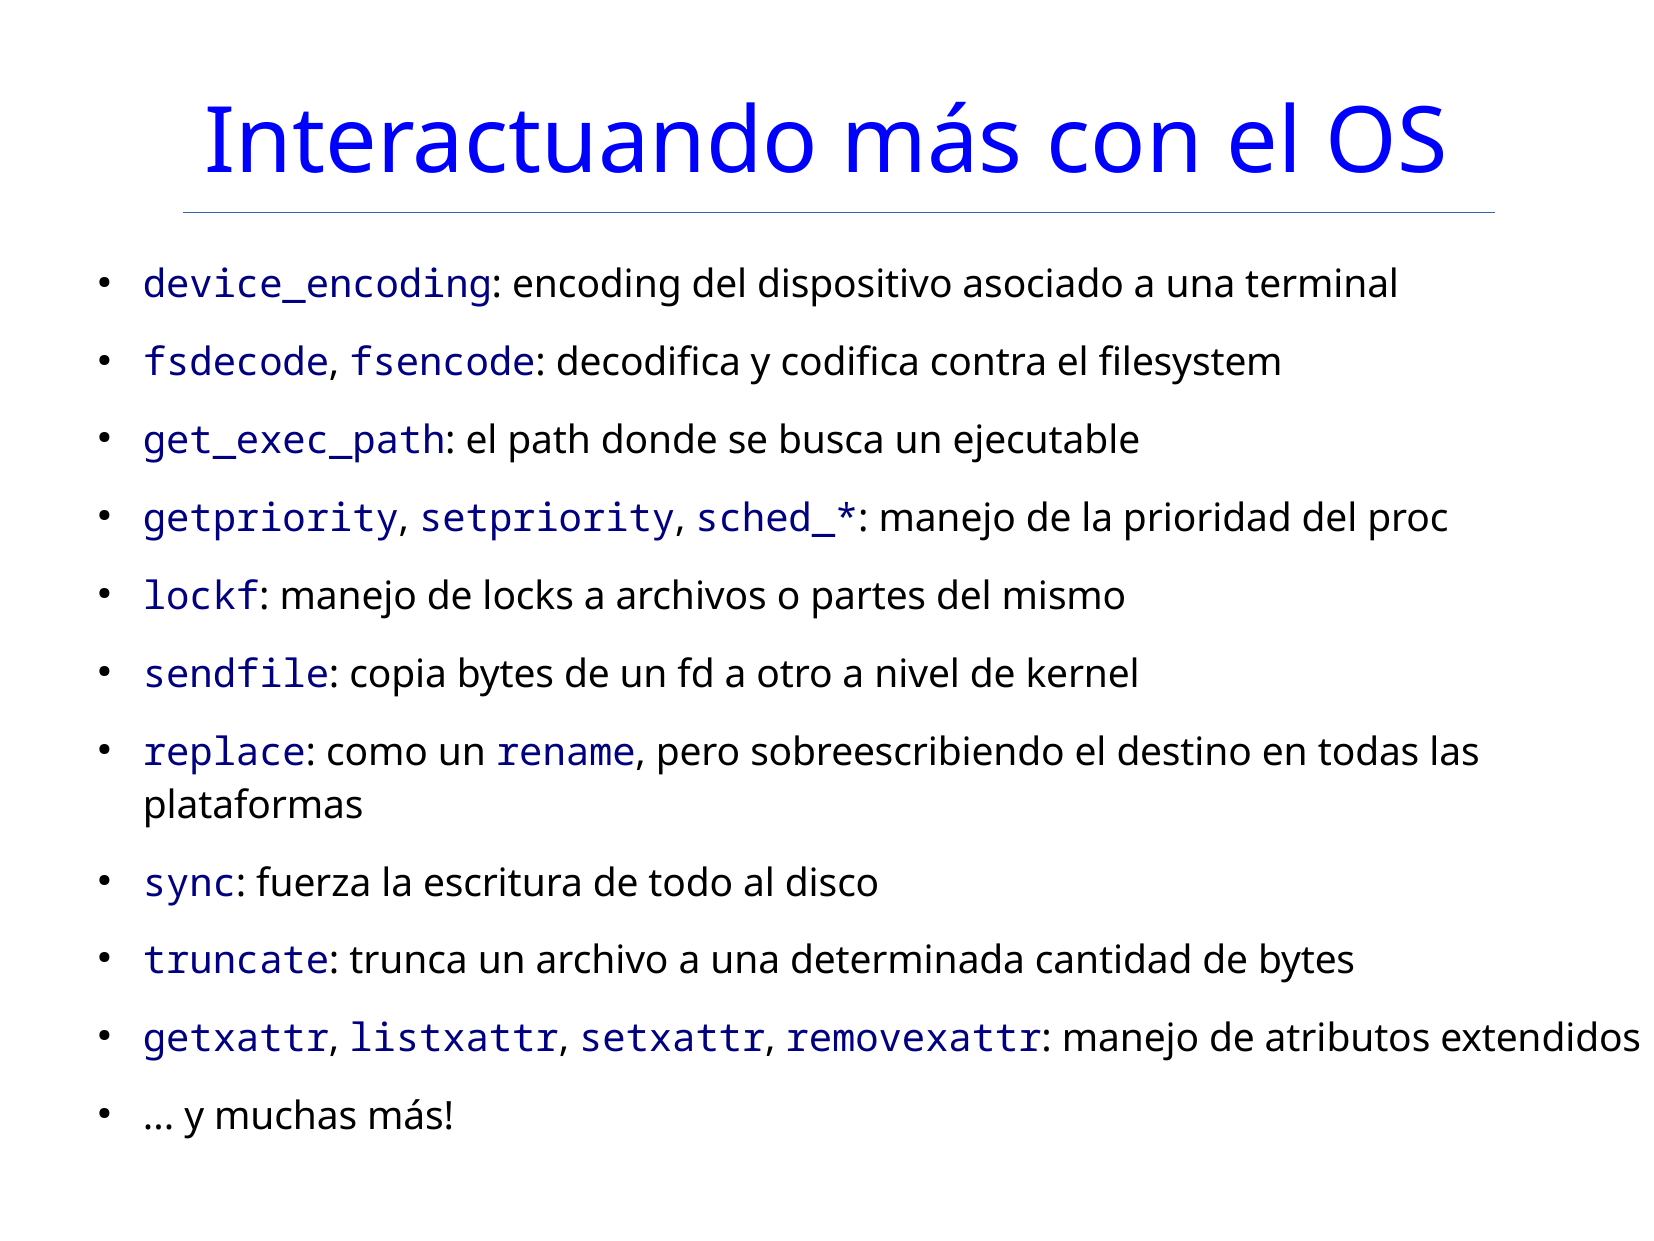

# Interactuando más con el OS
device_encoding: encoding del dispositivo asociado a una terminal
fsdecode, fsencode: decodifica y codifica contra el filesystem
get_exec_path: el path donde se busca un ejecutable
getpriority, setpriority, sched_*: manejo de la prioridad del proc
lockf: manejo de locks a archivos o partes del mismo
sendfile: copia bytes de un fd a otro a nivel de kernel
replace: como un rename, pero sobreescribiendo el destino en todas las plataformas
sync: fuerza la escritura de todo al disco
truncate: trunca un archivo a una determinada cantidad de bytes
getxattr, listxattr, setxattr, removexattr: manejo de atributos extendidos
... y muchas más!